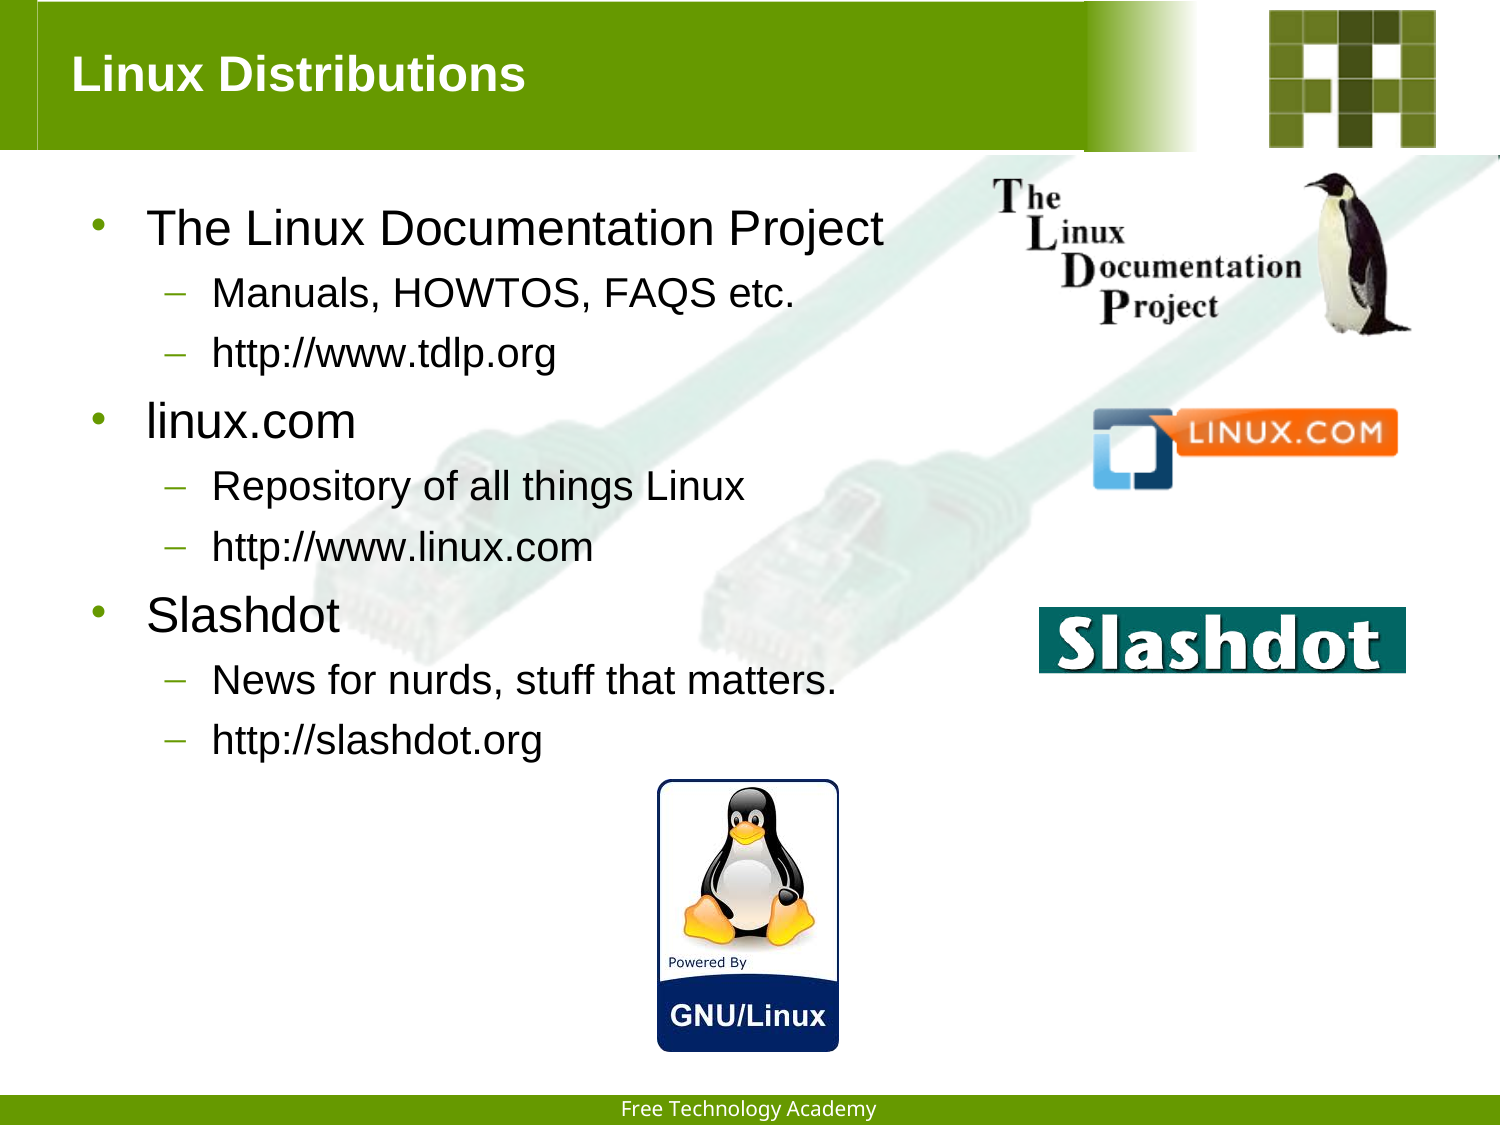

# Linux Distributions
The Linux Documentation Project
Manuals, HOWTOS, FAQS etc.
http://www.tdlp.org
linux.com
Repository of all things Linux
http://www.linux.com
Slashdot
News for nurds, stuff that matters.
http://slashdot.org